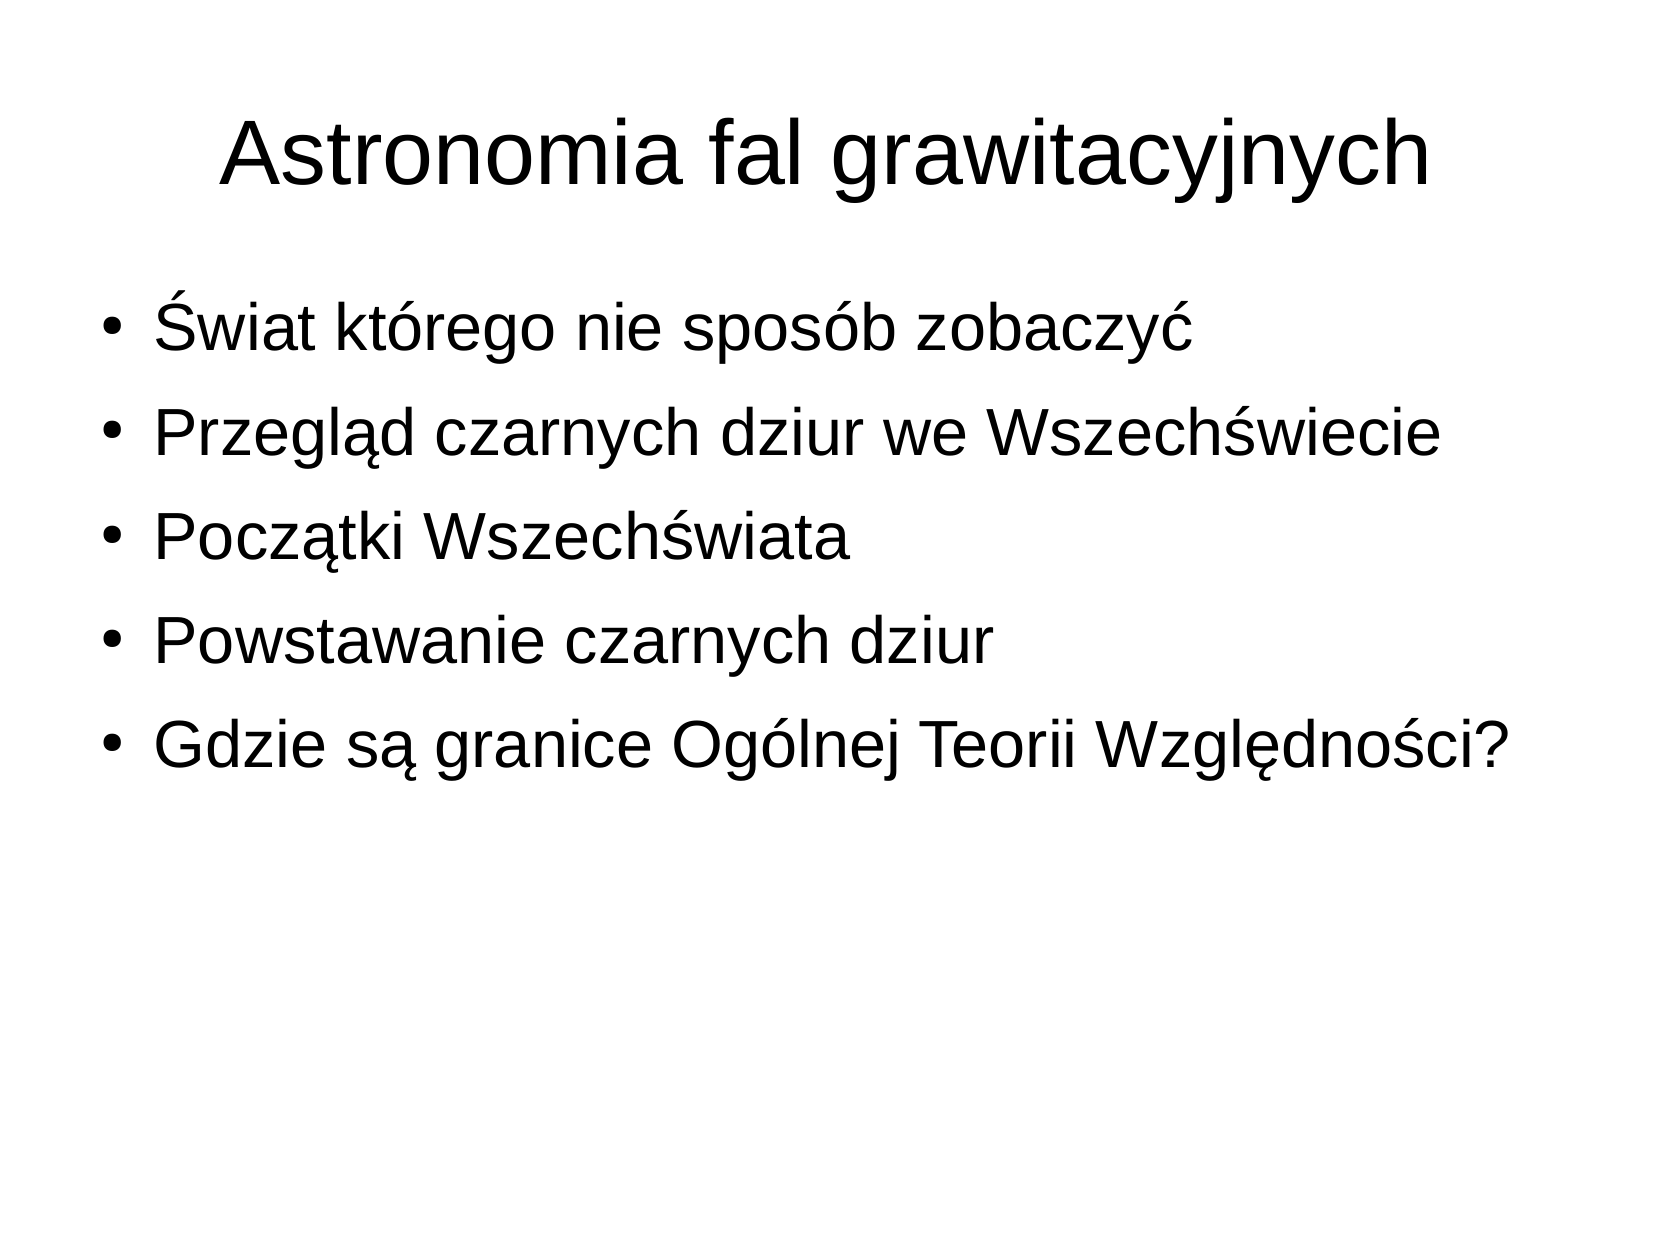

# Astronomia fal grawitacyjnych
Świat którego nie sposób zobaczyć
Przegląd czarnych dziur we Wszechświecie
Początki Wszechświata
Powstawanie czarnych dziur
Gdzie są granice Ogólnej Teorii Względności?